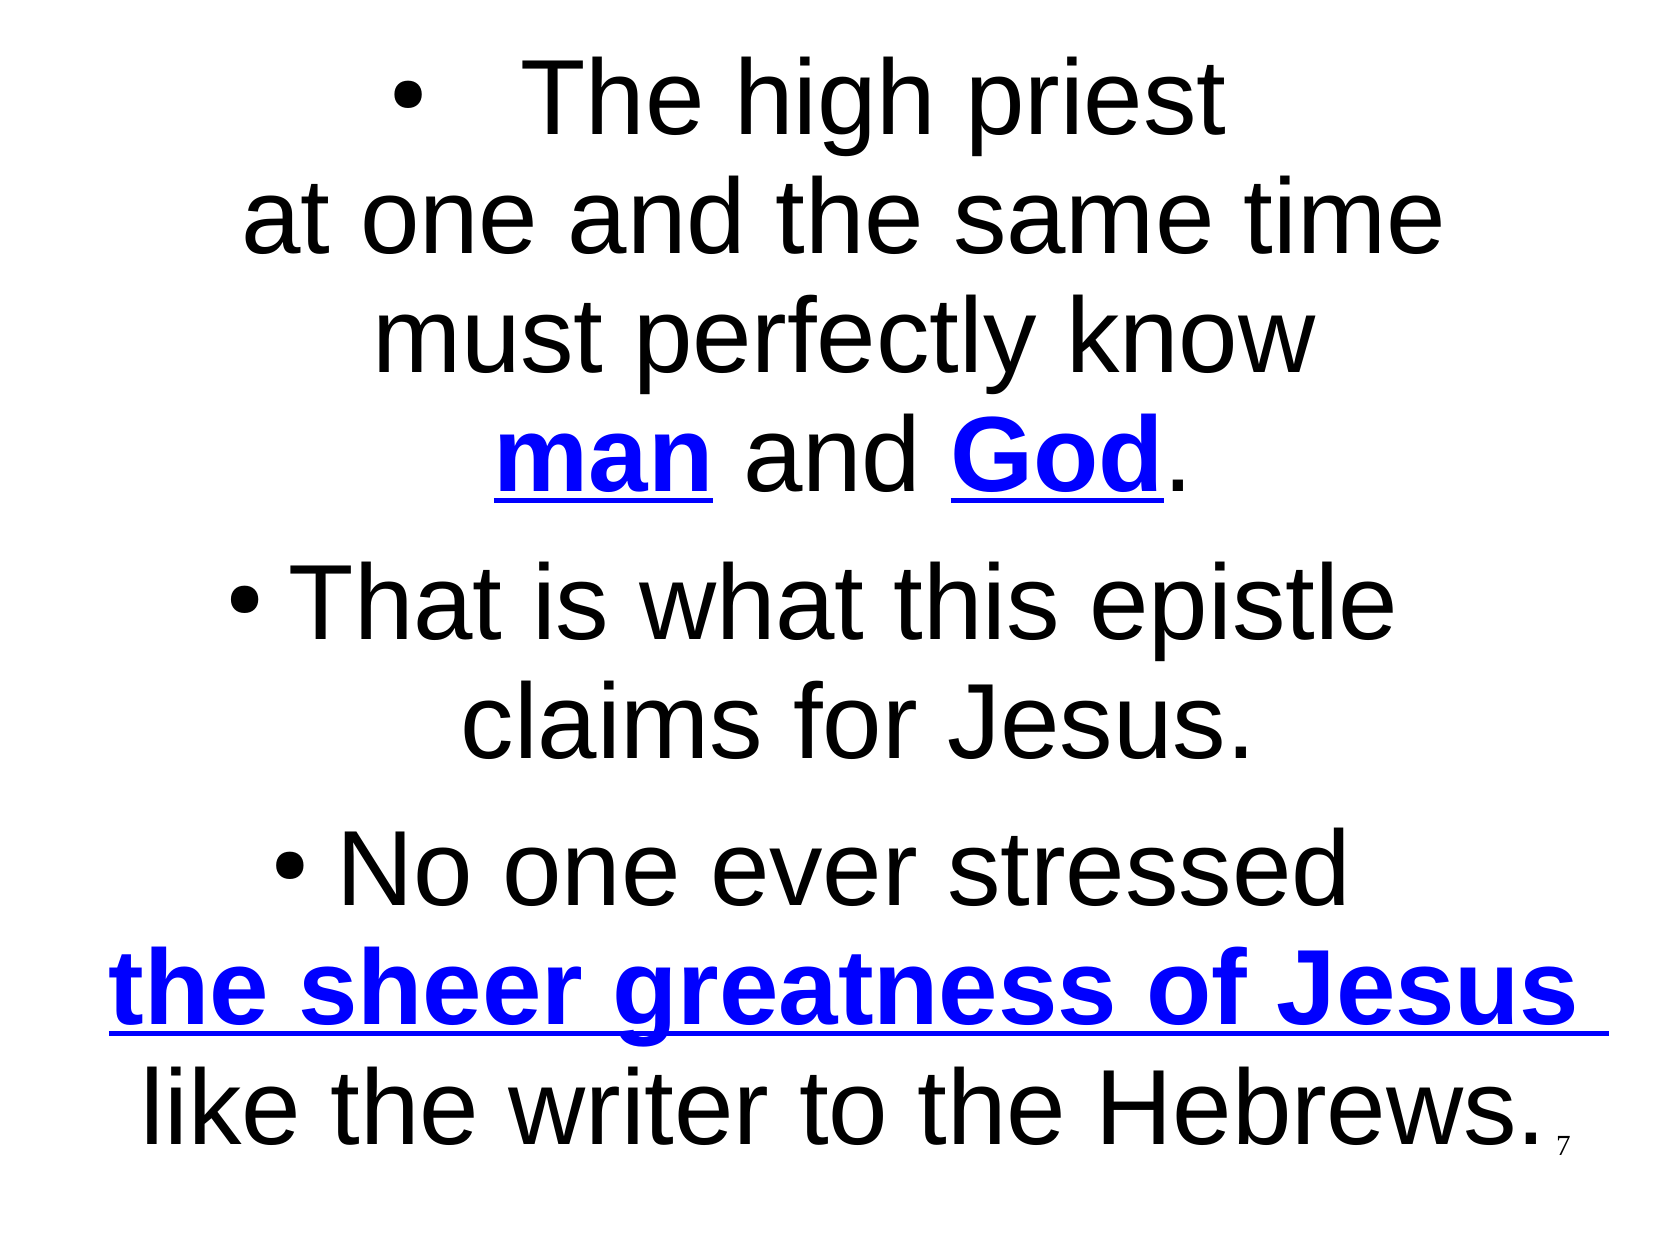

# The high priest at one and the same time must perfectly know man and God.
That is what this epistle
claims for Jesus.
No one ever stressed
the sheer greatness of Jesus
like the writer to the Hebrews.
7